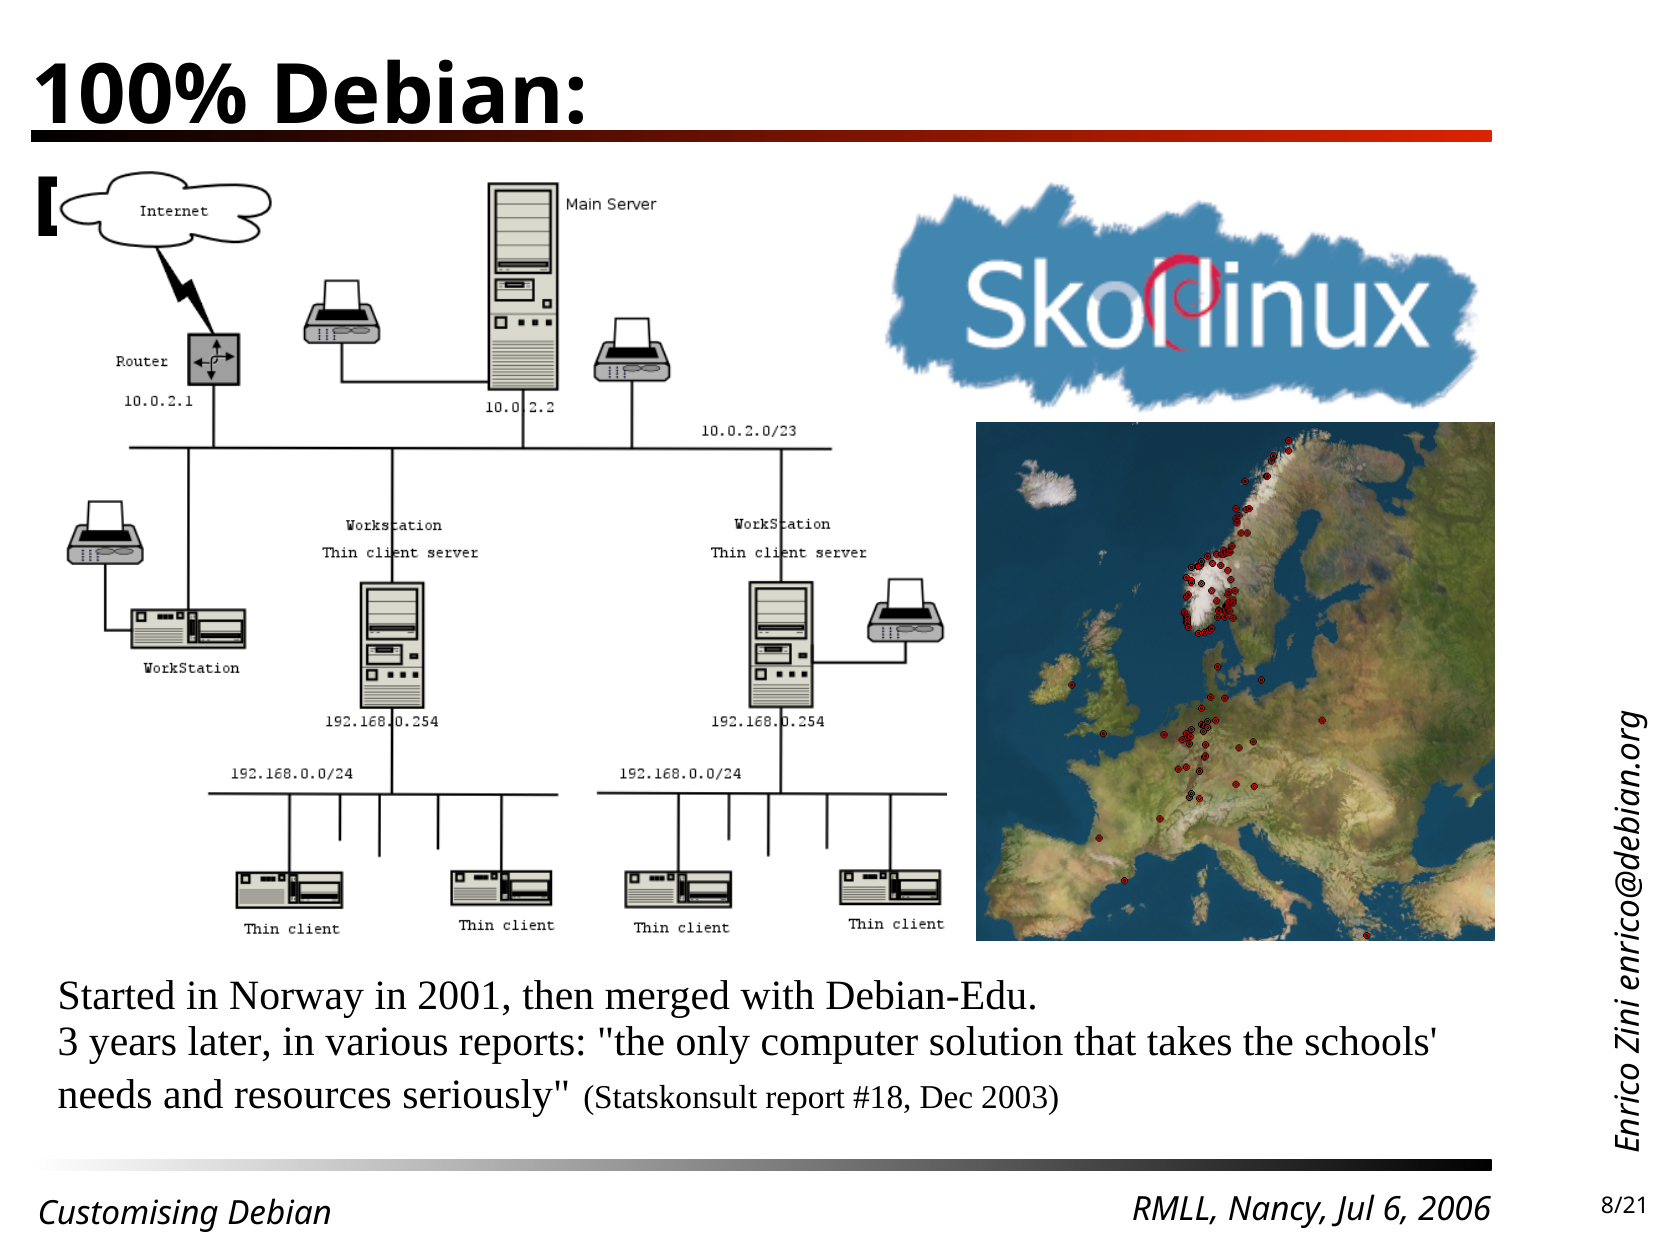

100% Debian: DebianEdu/Skolelinux
Started in Norway in 2001, then merged with Debian-Edu.
3 years later, in various reports: "the only computer solution that takes the schools' needs and resources seriously" (Statskonsult report #18, Dec 2003)